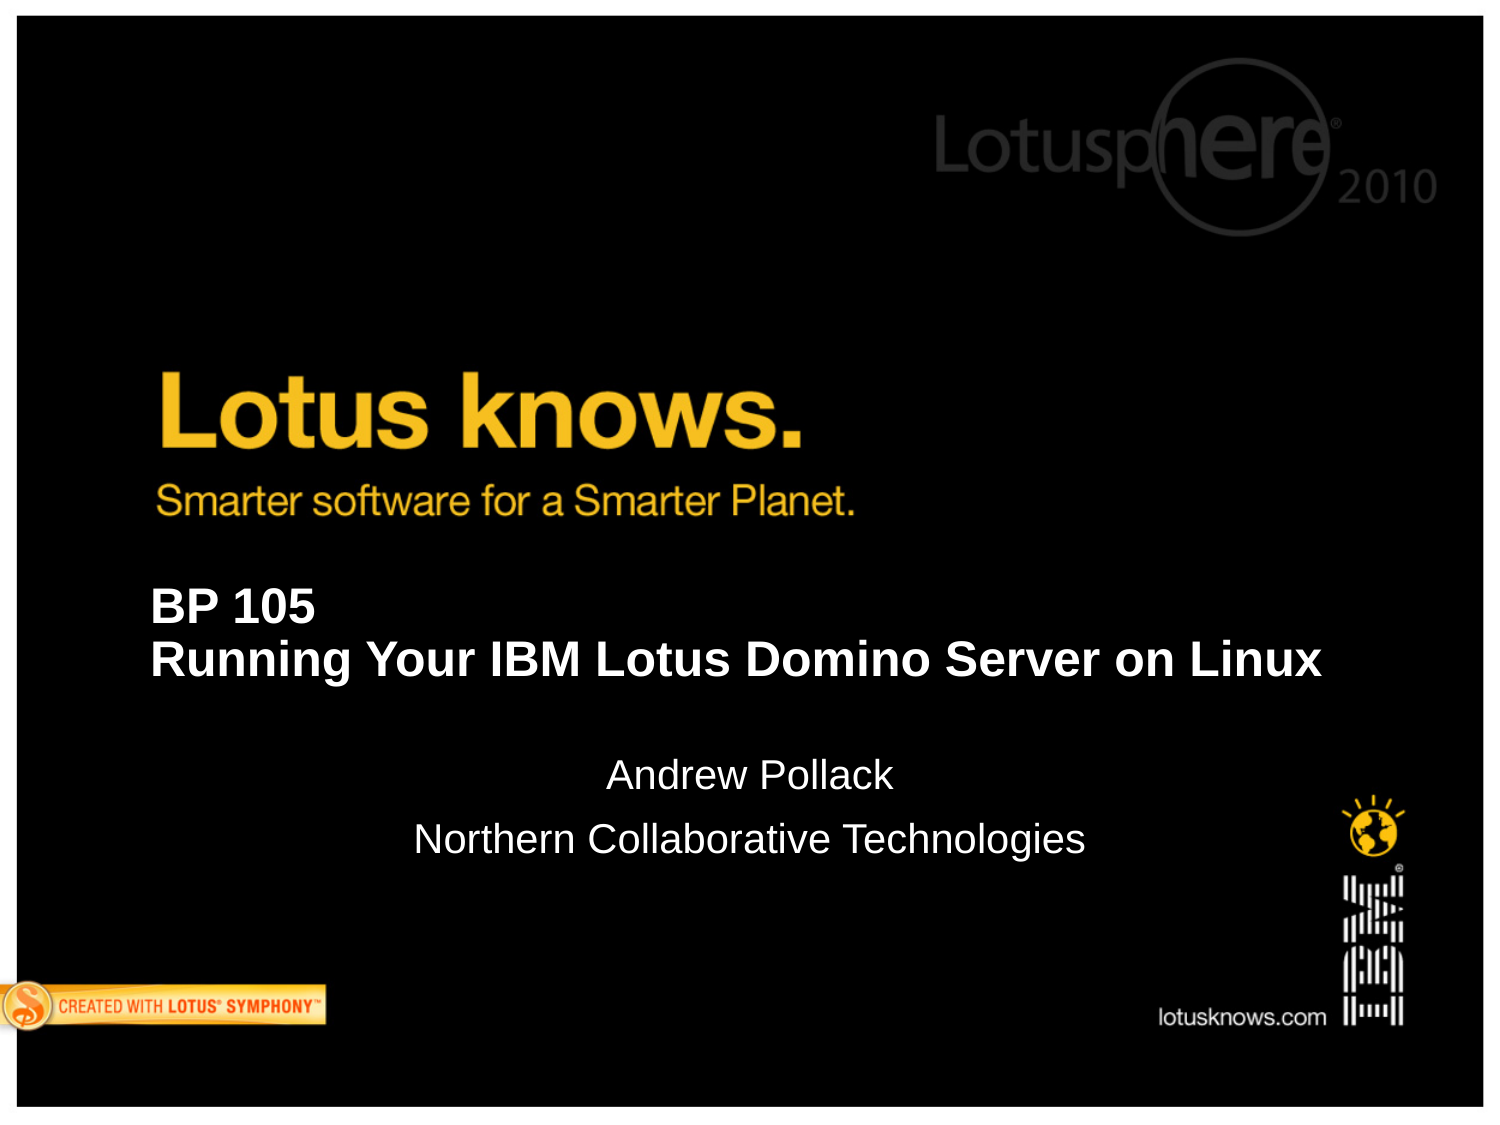

# BP 105 Running Your IBM Lotus Domino Server on Linux
Andrew Pollack
Northern Collaborative Technologies